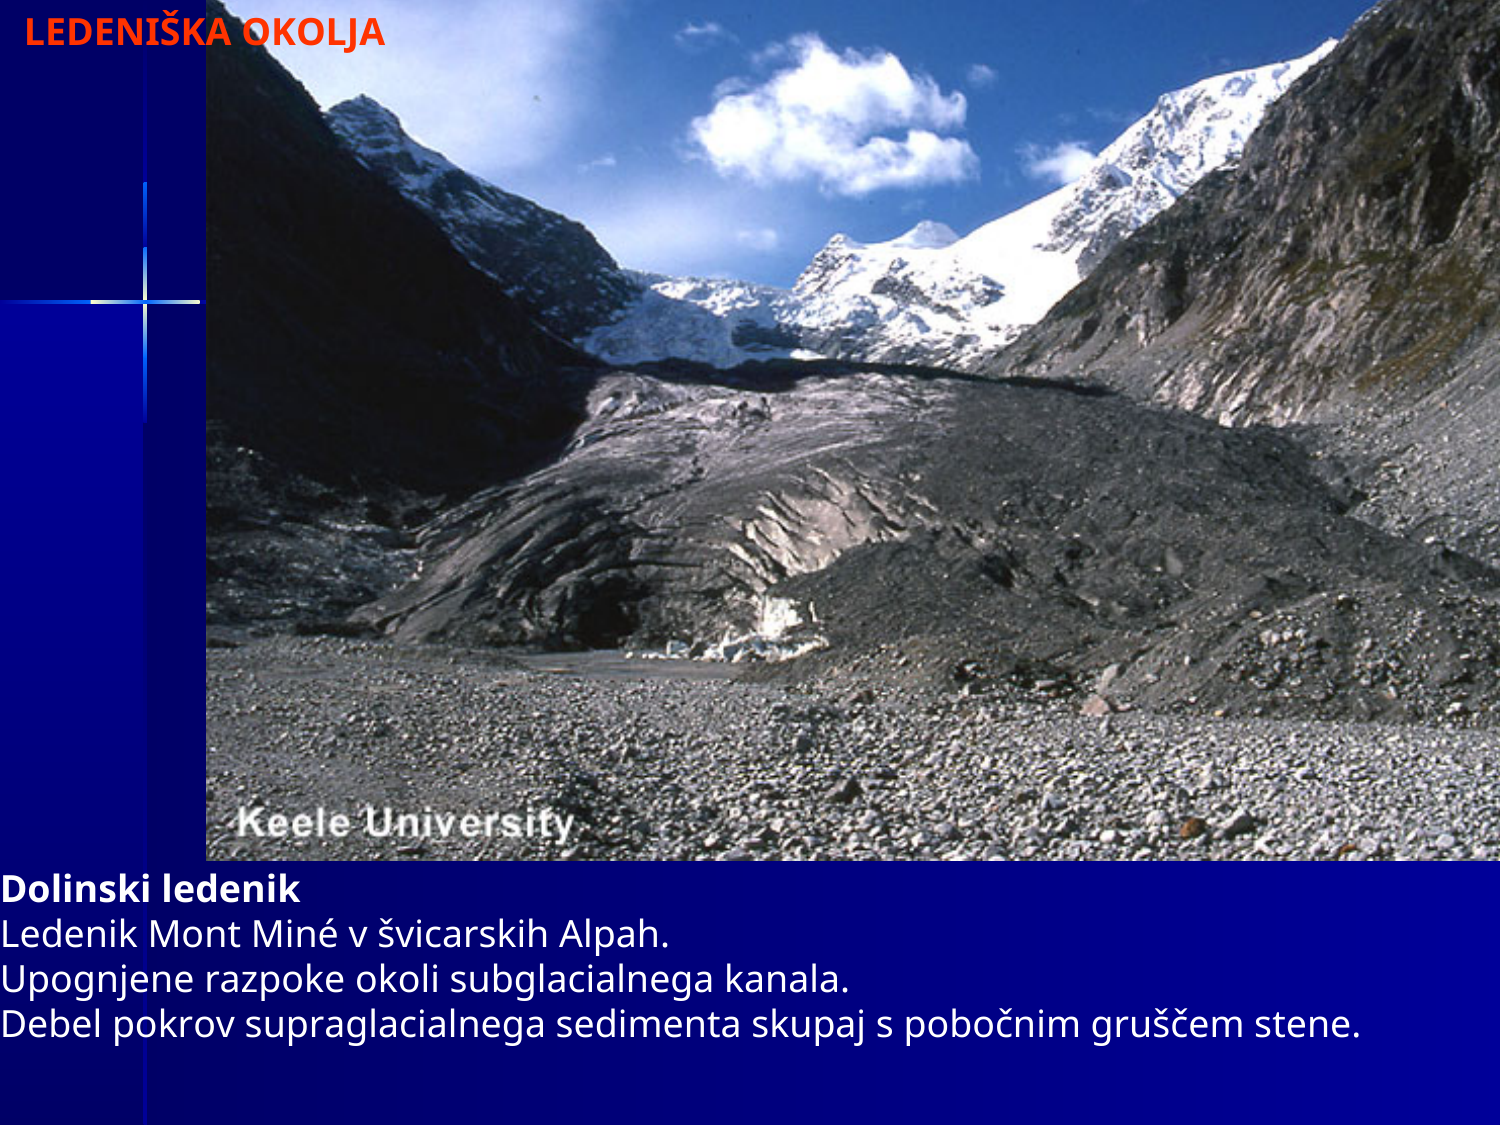

LEDENIŠKA OKOLJA
Dolinski ledenik
Ledenik Mont Miné v švicarskih Alpah.
Upognjene razpoke okoli subglacialnega kanala.
Debel pokrov supraglacialnega sedimenta skupaj s pobočnim gruščem stene.